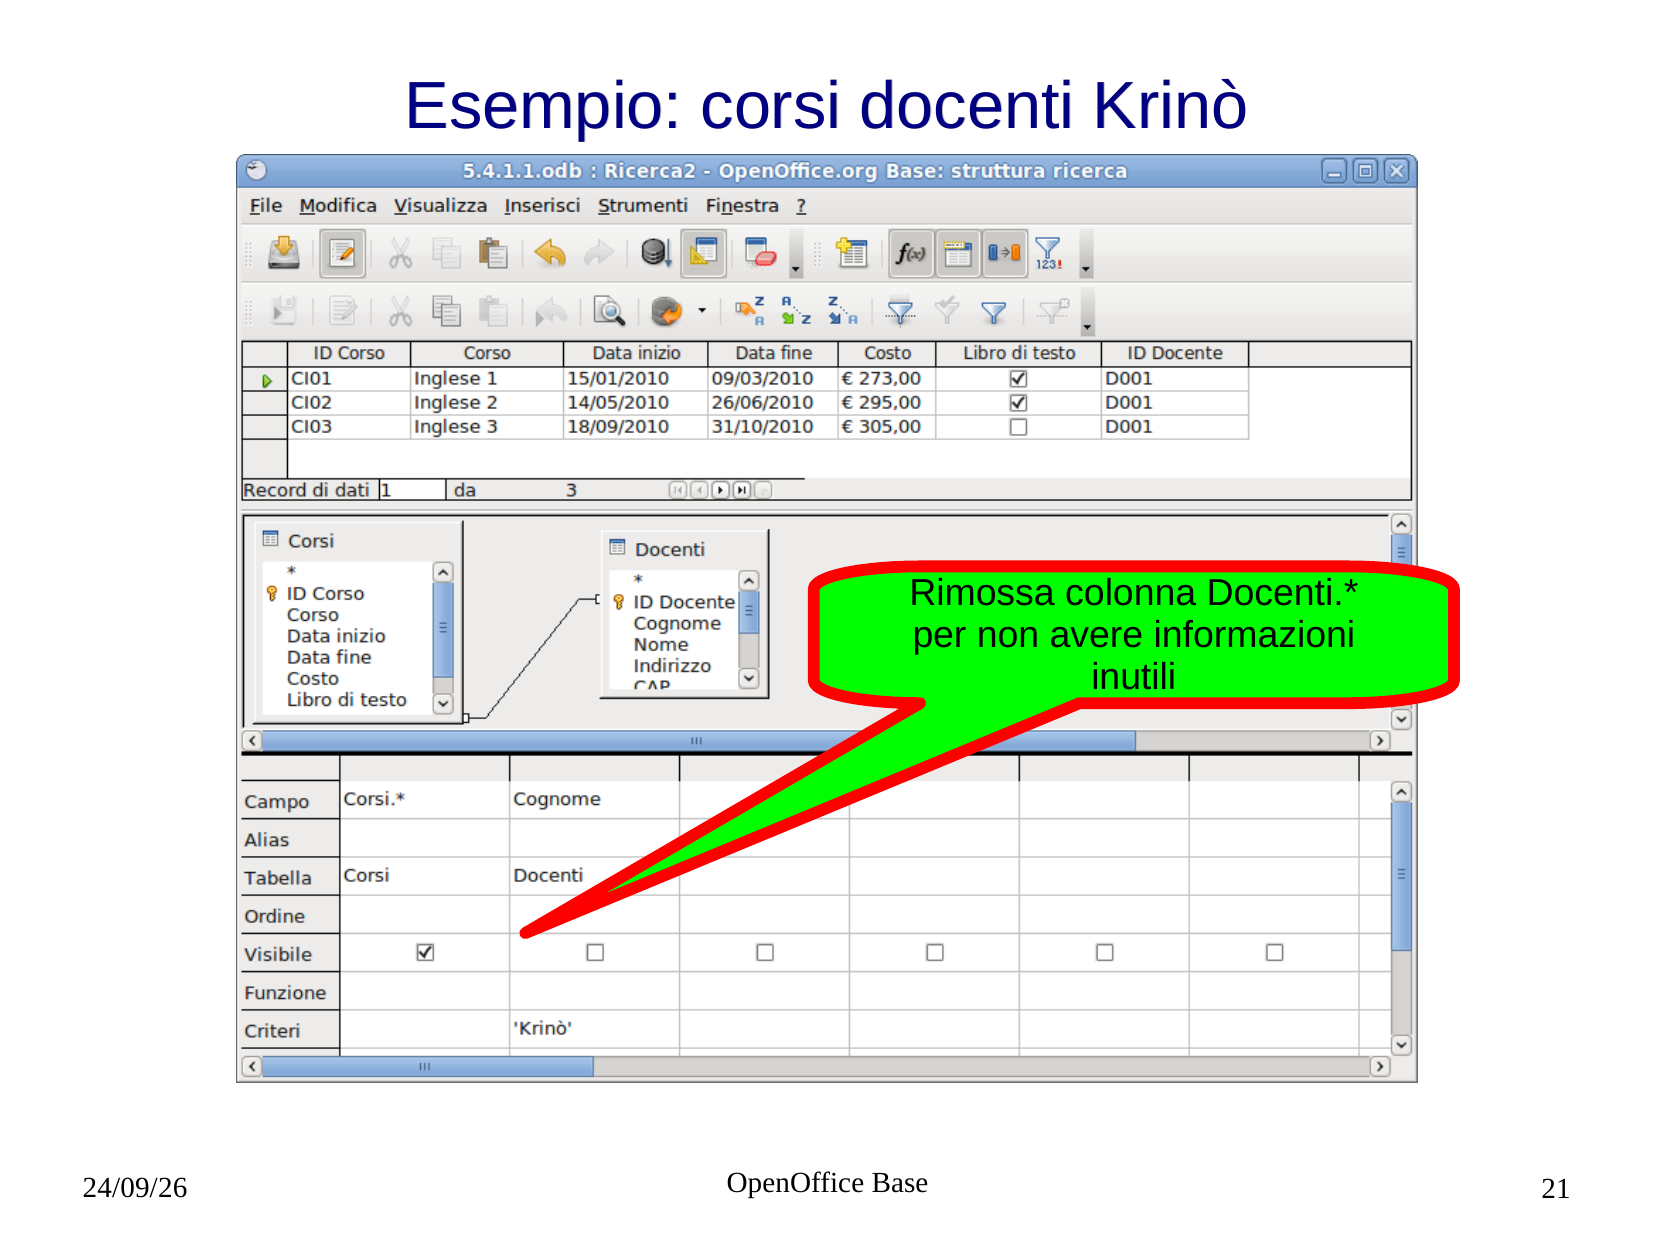

# Esempio: corsi docenti Krinò
Rimossa colonna Docenti.*
per non avere informazioni
inutili